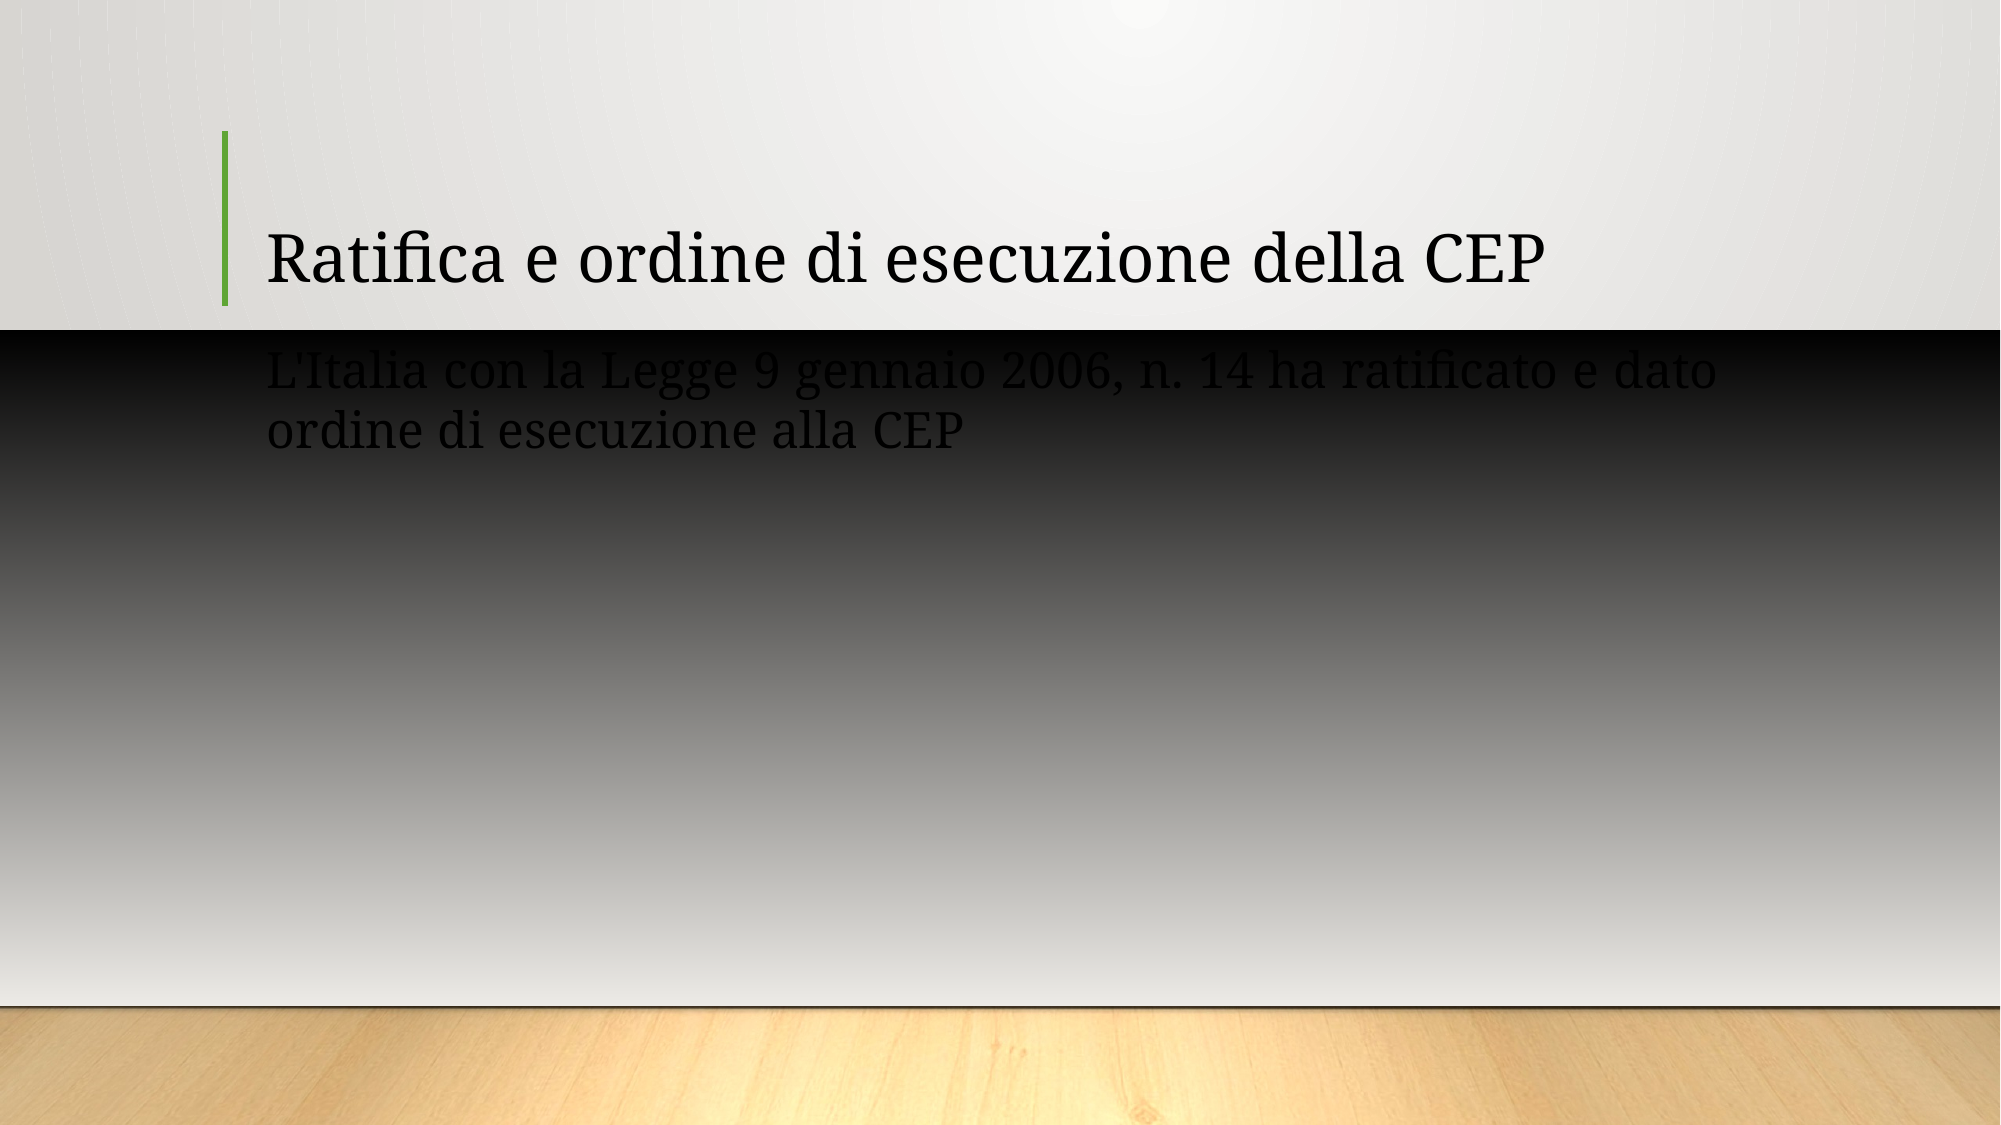

# Ratifica e ordine di esecuzione della CEP
L'Italia con la Legge 9 gennaio 2006, n. 14 ha ratificato e dato ordine di esecuzione alla CEP